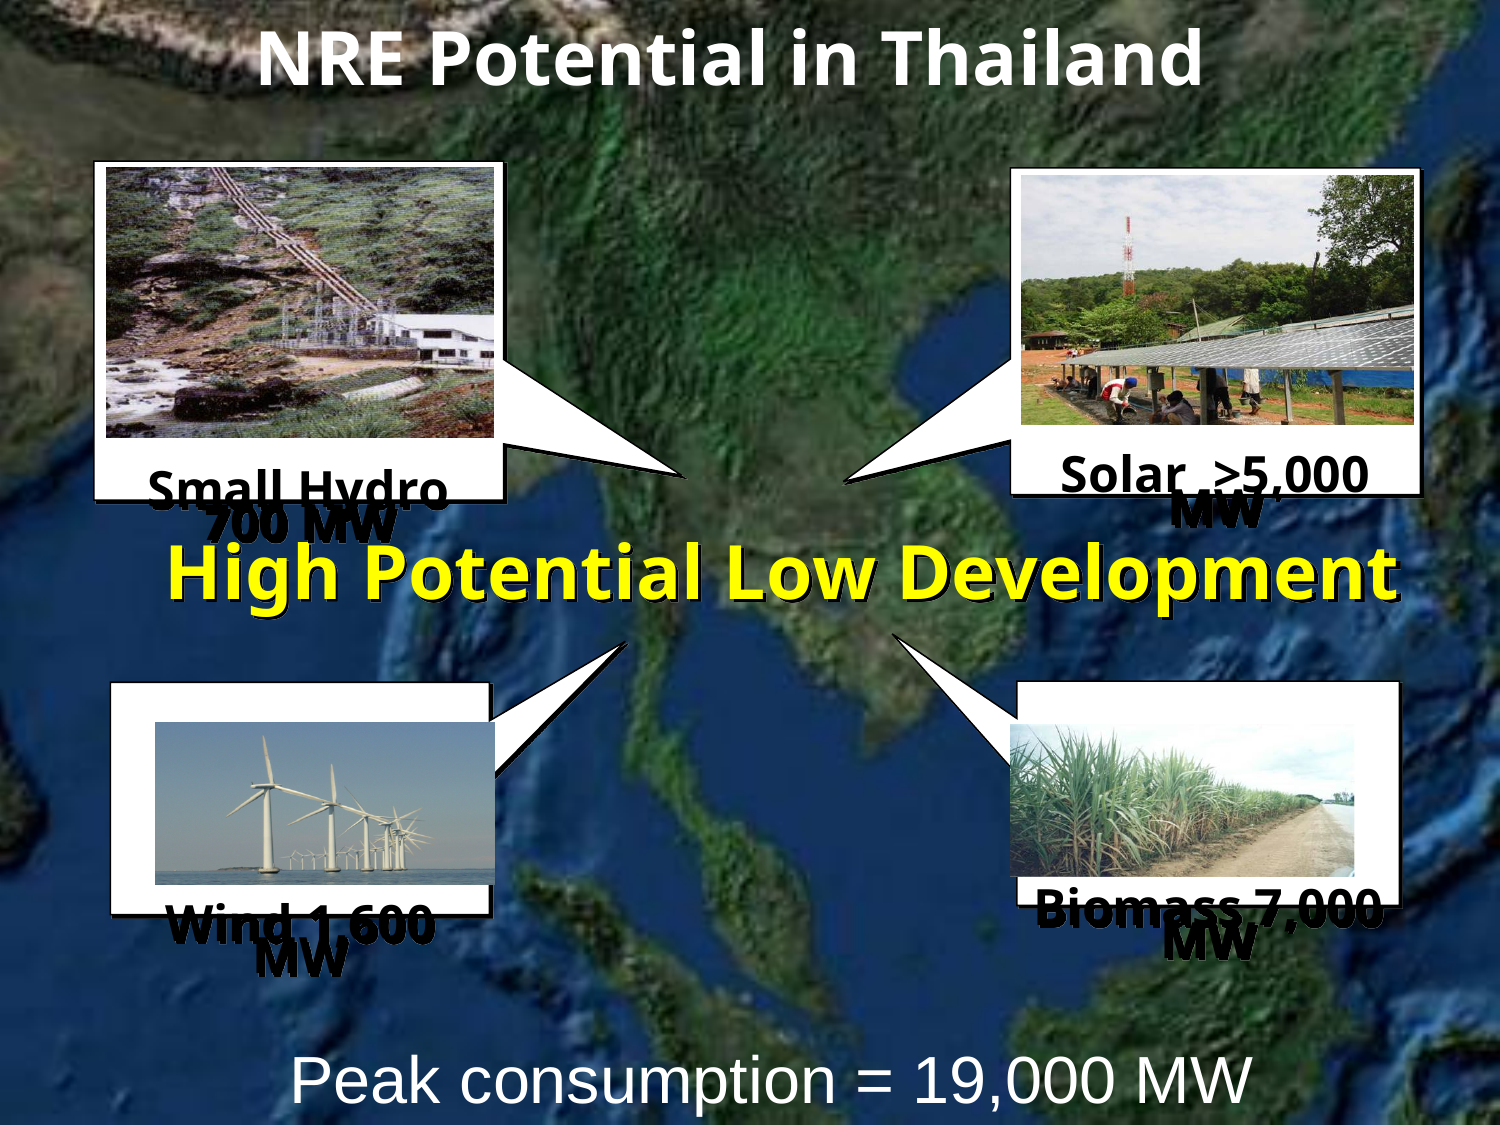

NRE Potential in Thailand
#
Small Hydro 700 MW
Solar >5,000 MW
High Potential Low Development
Biomass 7,000 MW
Wind 1,600 MW
Peak consumption = 19,000 MW